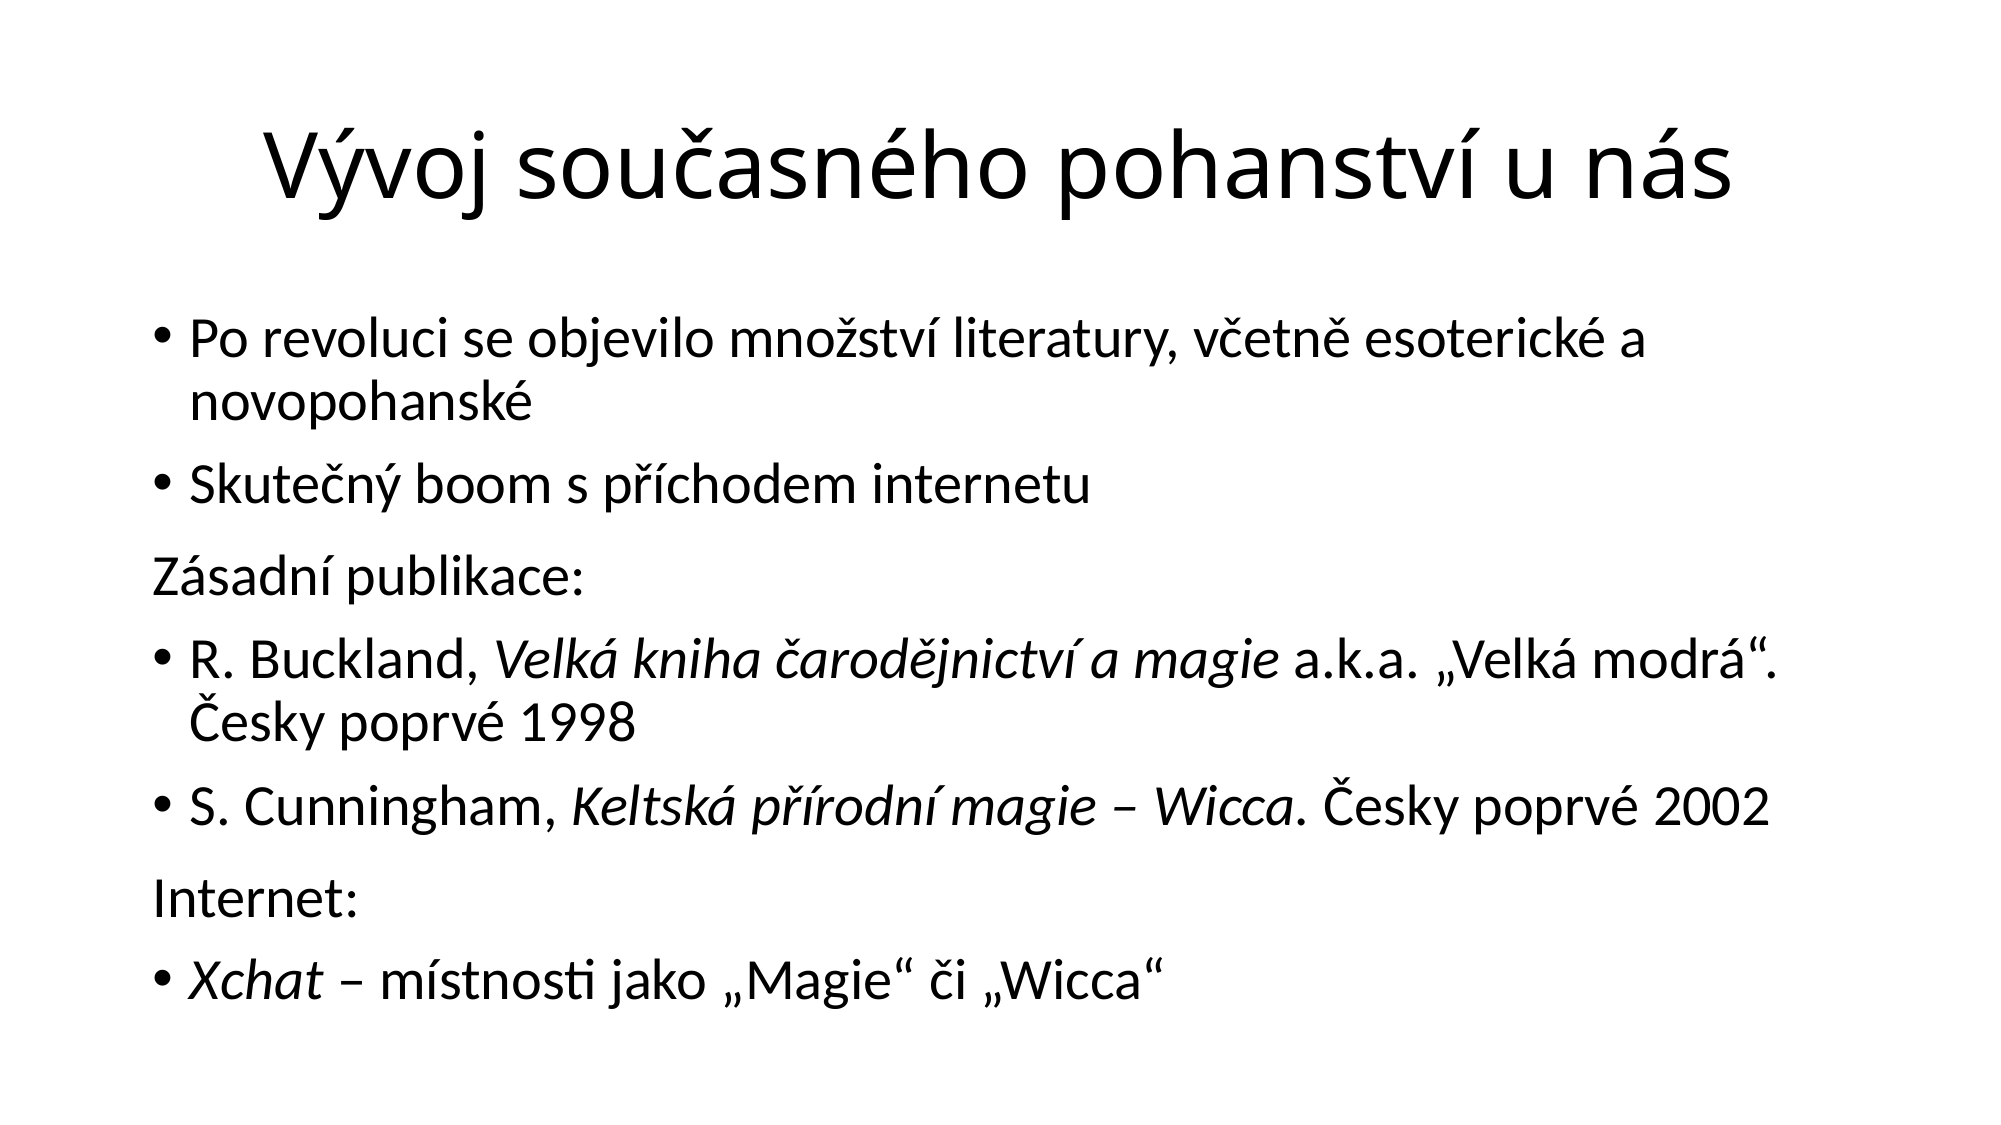

# Vývoj současného pohanství u nás
Po revoluci se objevilo množství literatury, včetně esoterické a novopohanské
Skutečný boom s příchodem internetu
Zásadní publikace:
R. Buckland, Velká kniha čarodějnictví a magie a.k.a. „Velká modrá“. Česky poprvé 1998
S. Cunningham, Keltská přírodní magie – Wicca. Česky poprvé 2002
Internet:
Xchat – místnosti jako „Magie“ či „Wicca“